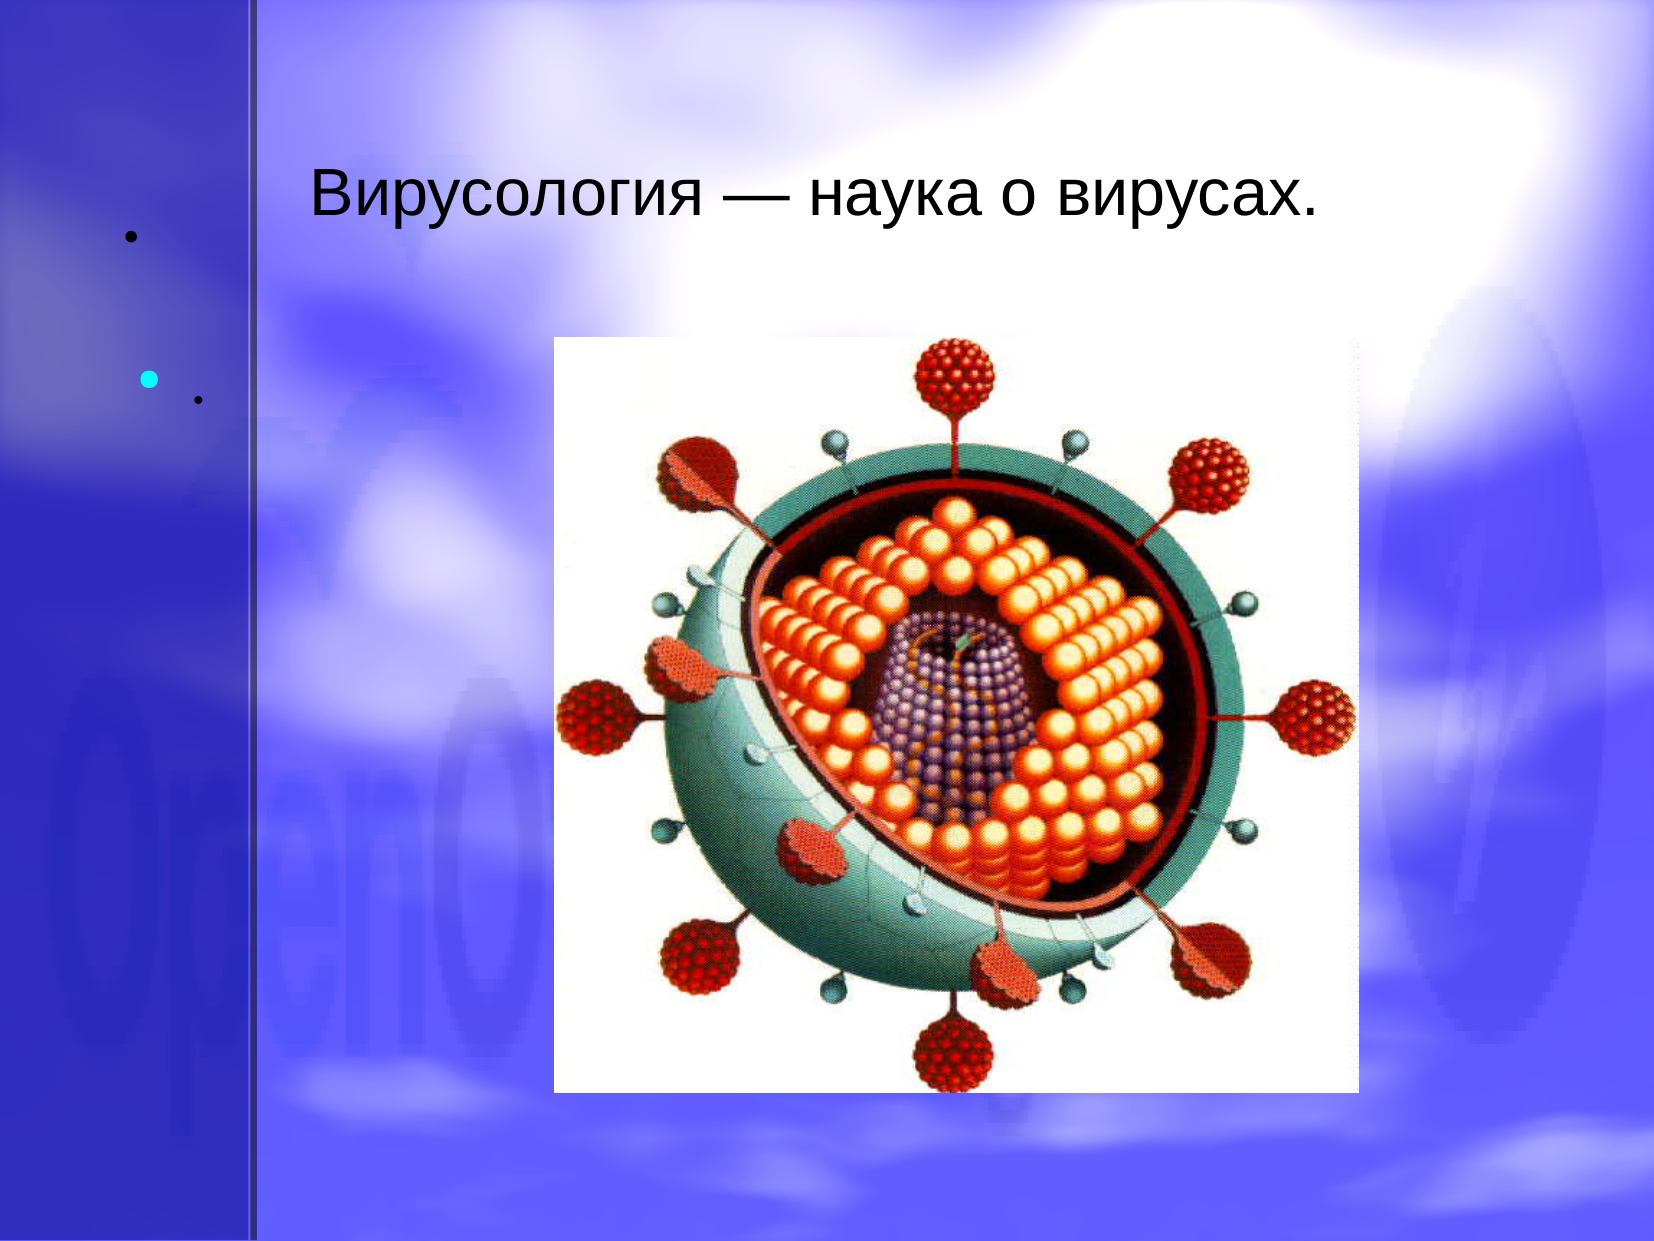

# .
Вирусология — наука о вирусах.
.